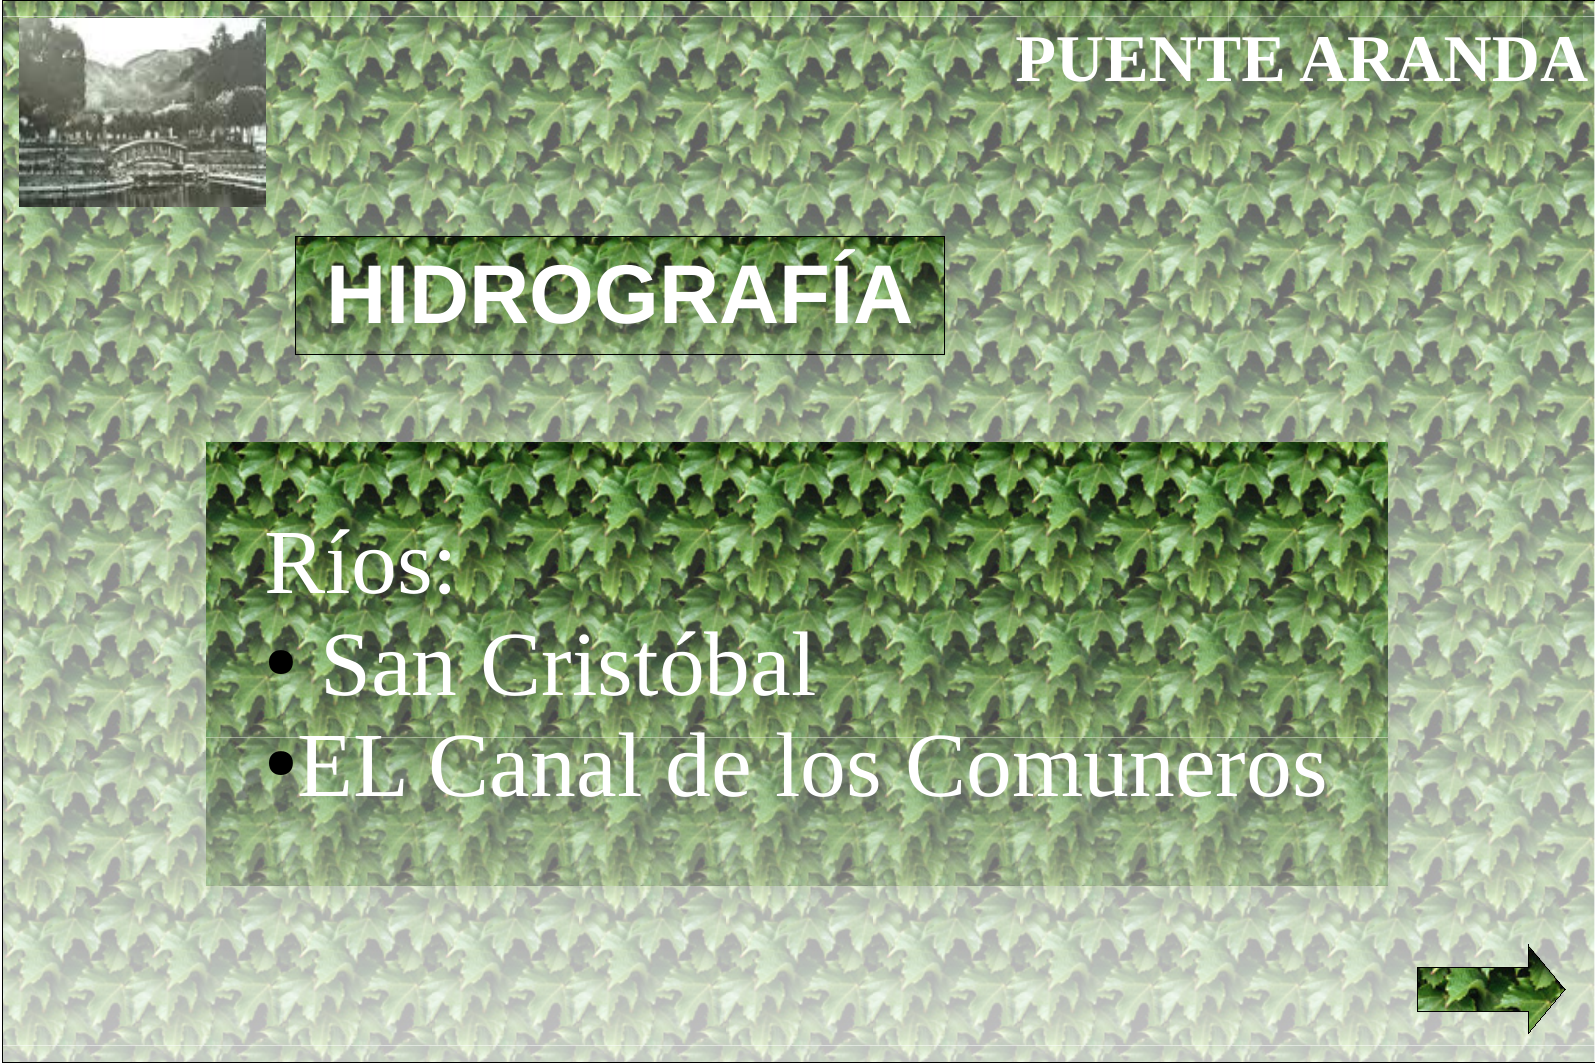

PUENTE ARANDA
HIDROGRAFÍA
Ríos:
 San Cristóbal
EL Canal de los Comuneros